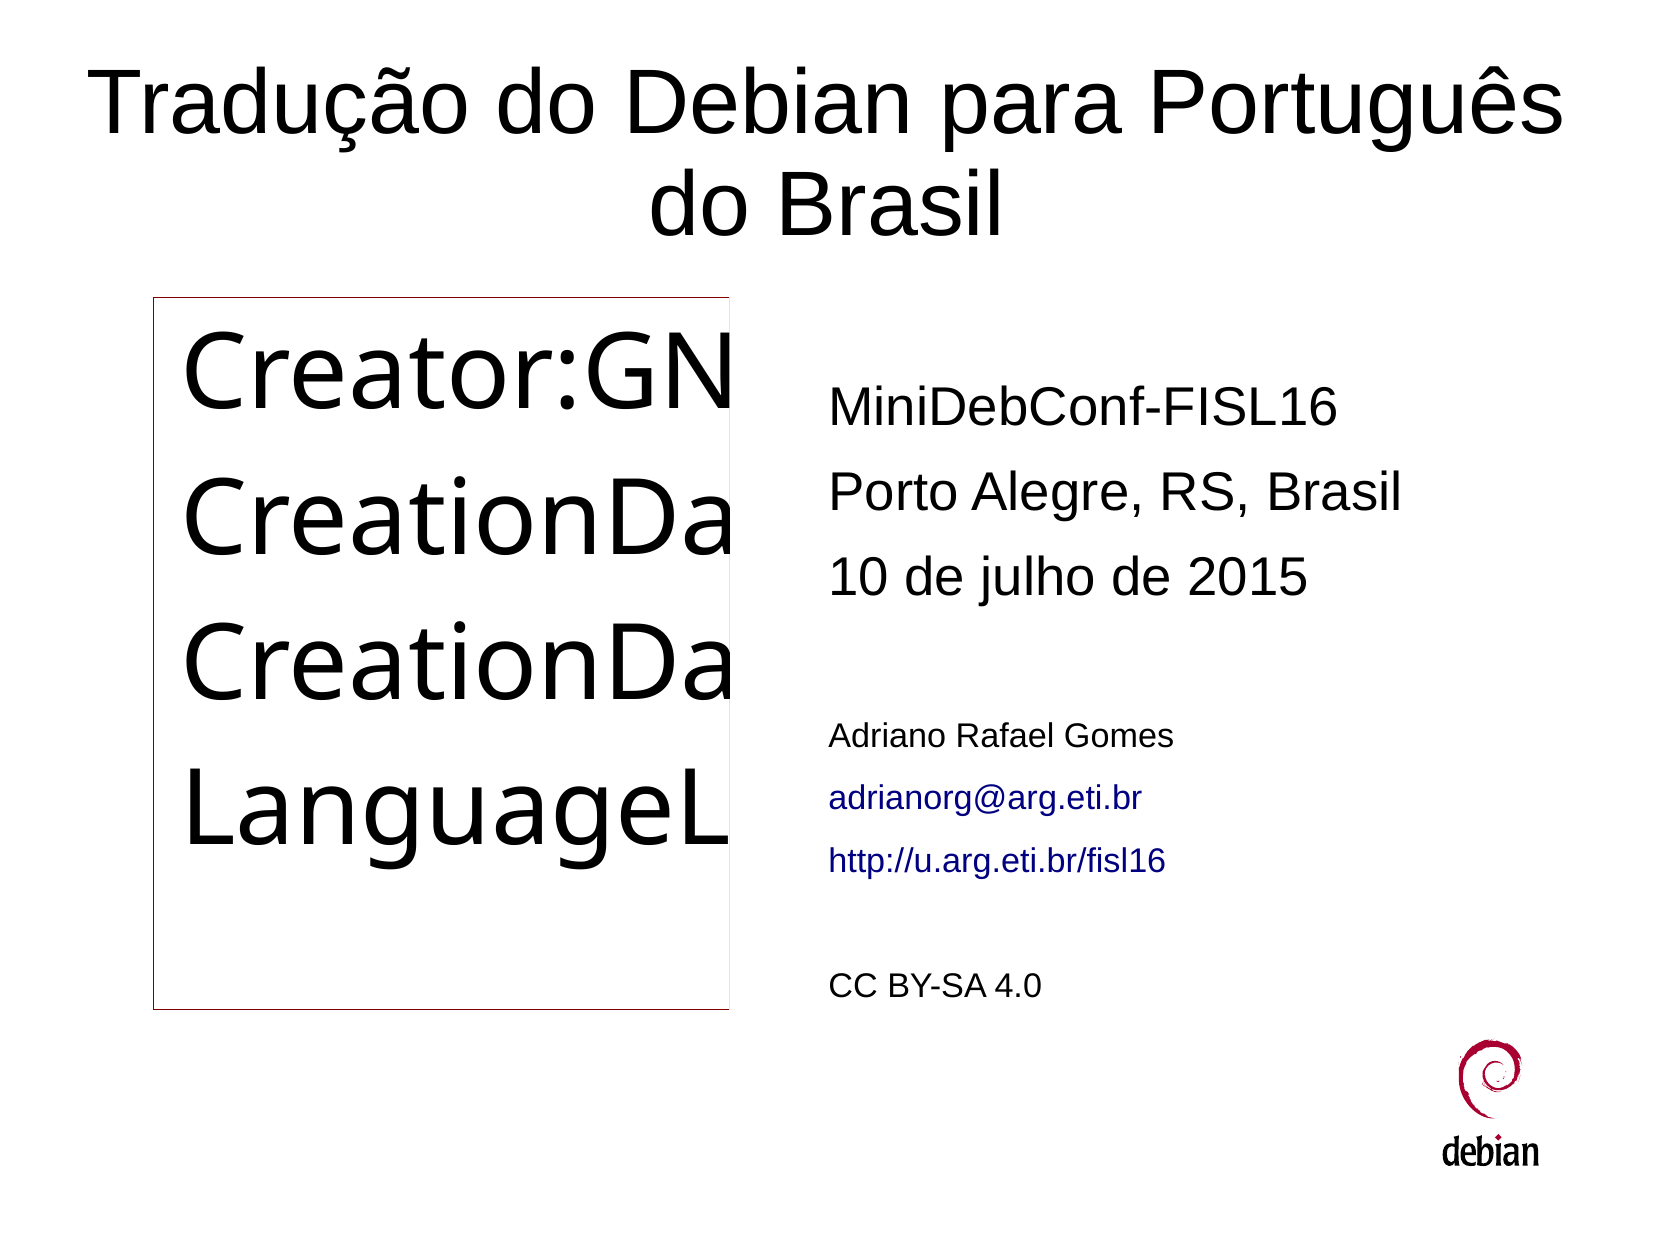

# Tradução do Debian para Português do Brasil
MiniDebConf-FISL16
Porto Alegre, RS, Brasil
10 de julho de 2015
Adriano Rafael Gomes
adrianorg@arg.eti.br
http://u.arg.eti.br/fisl16
CC BY-SA 4.0